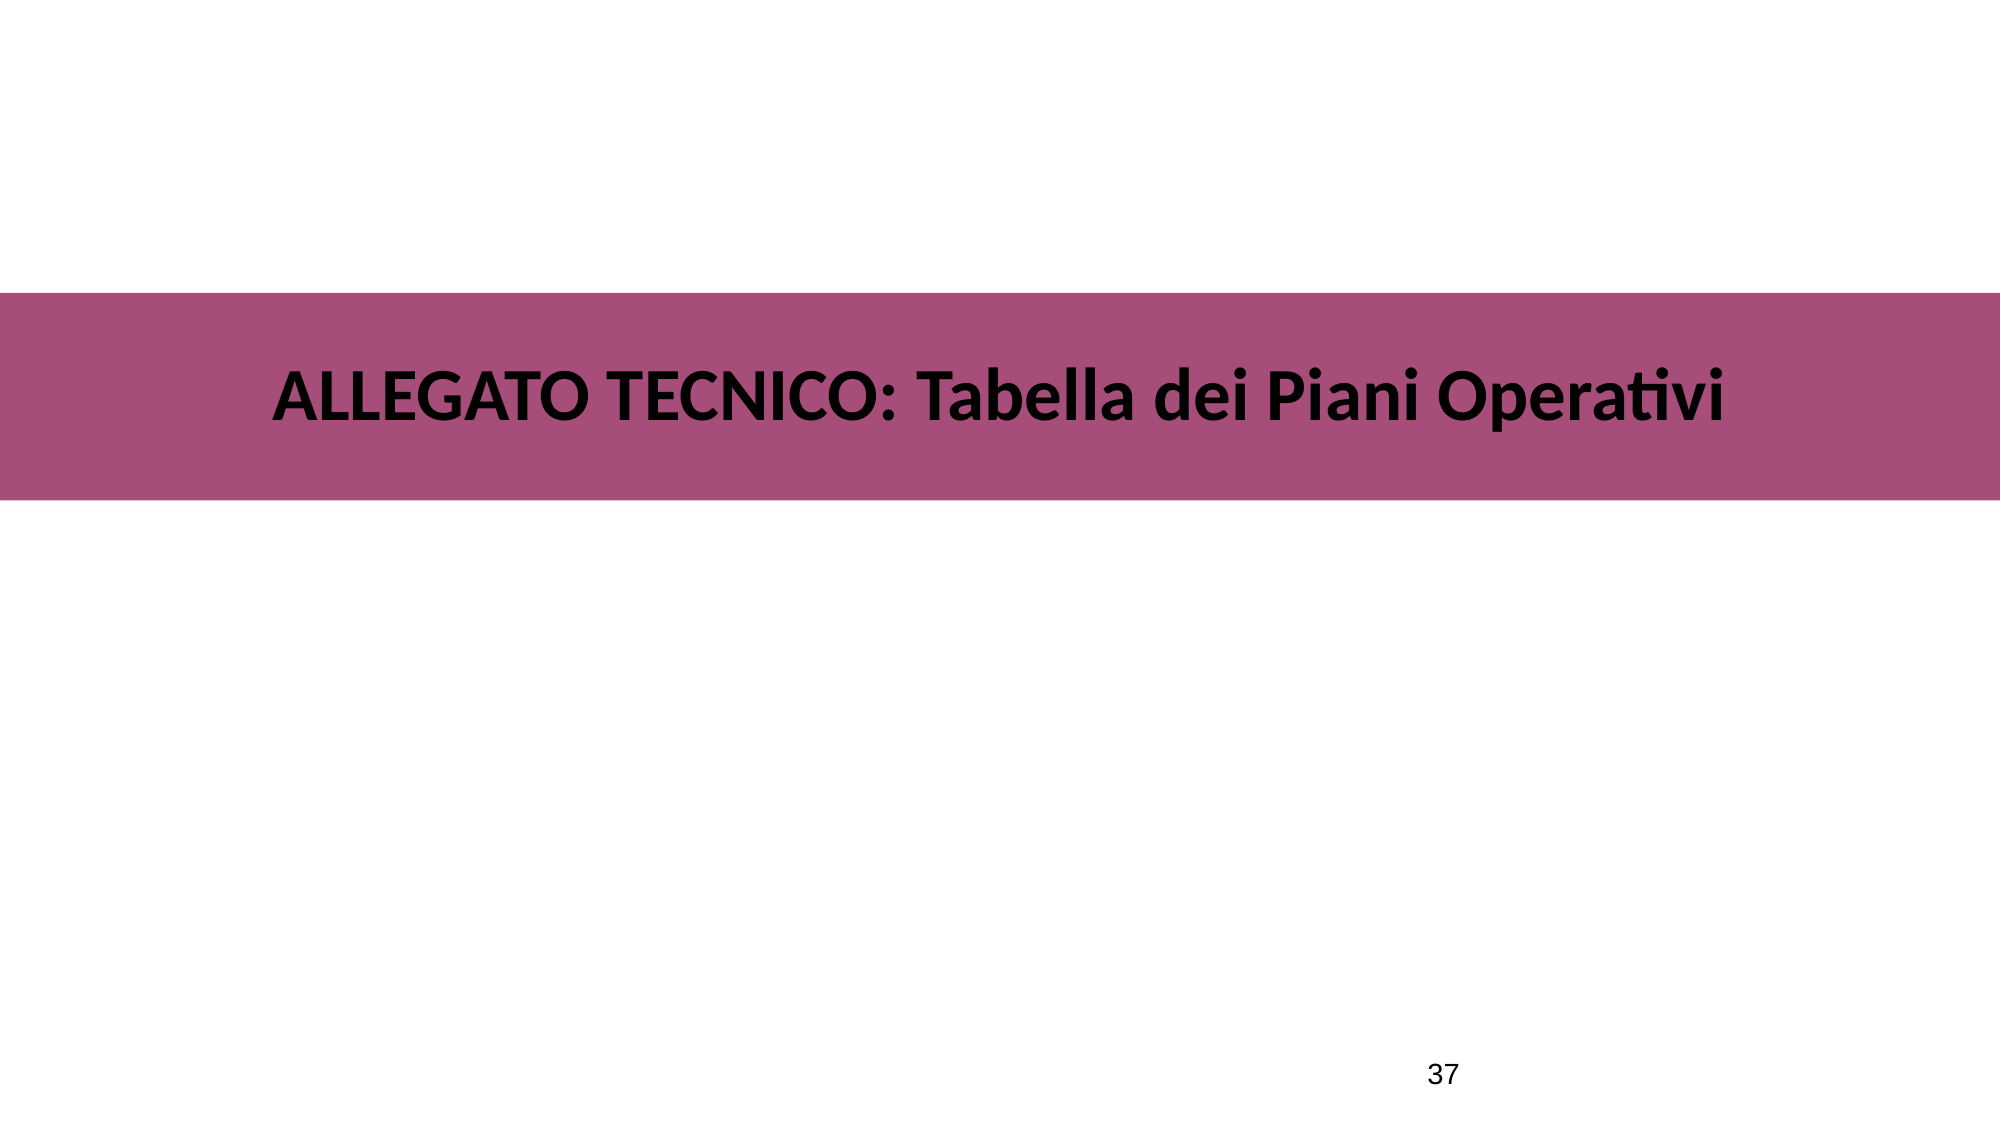

# ALLEGATO TECNICO: Tabella dei Piani Operativi